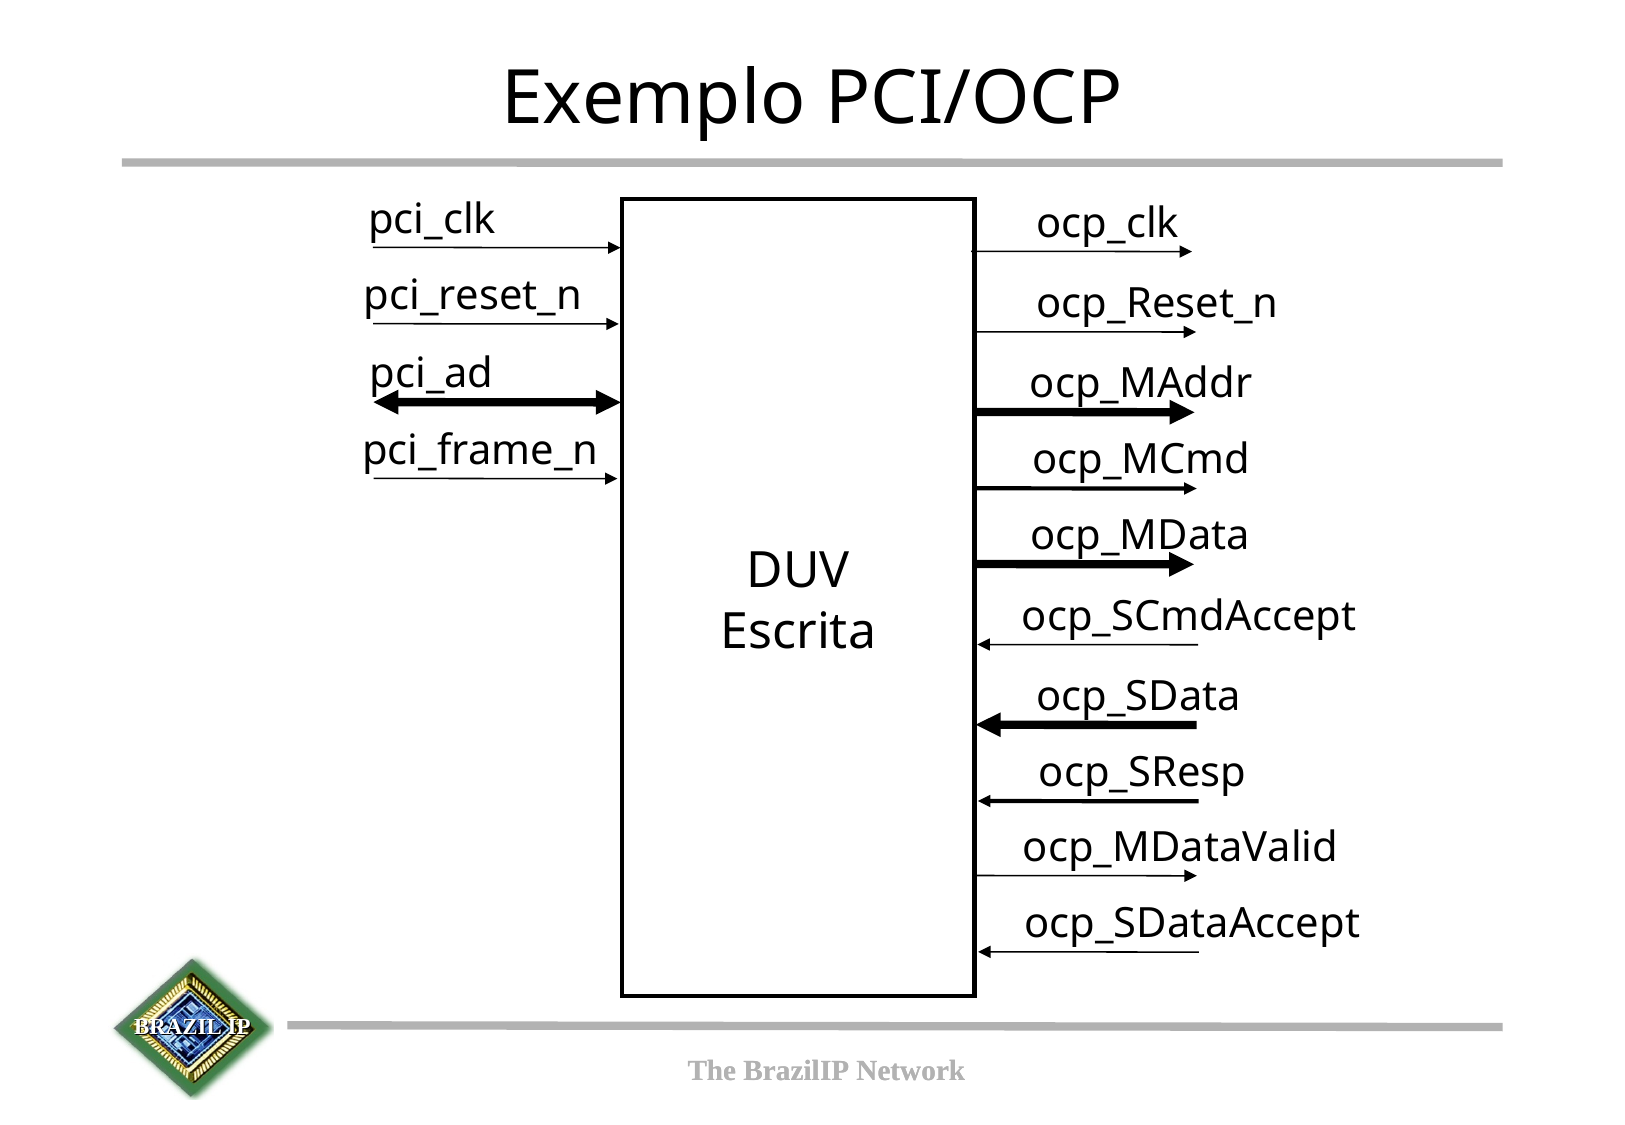

# Exemplo PCI/OCP
pci_clk
ocp_clk
DUV
Escrita
pci_reset_n
ocp_Reset_n
pci_ad
ocp_MAddr
pci_frame_n
ocp_MCmd
ocp_MData
ocp_SCmdAccept
ocp_SData
ocp_SResp
ocp_MDataValid
ocp_SDataAccept